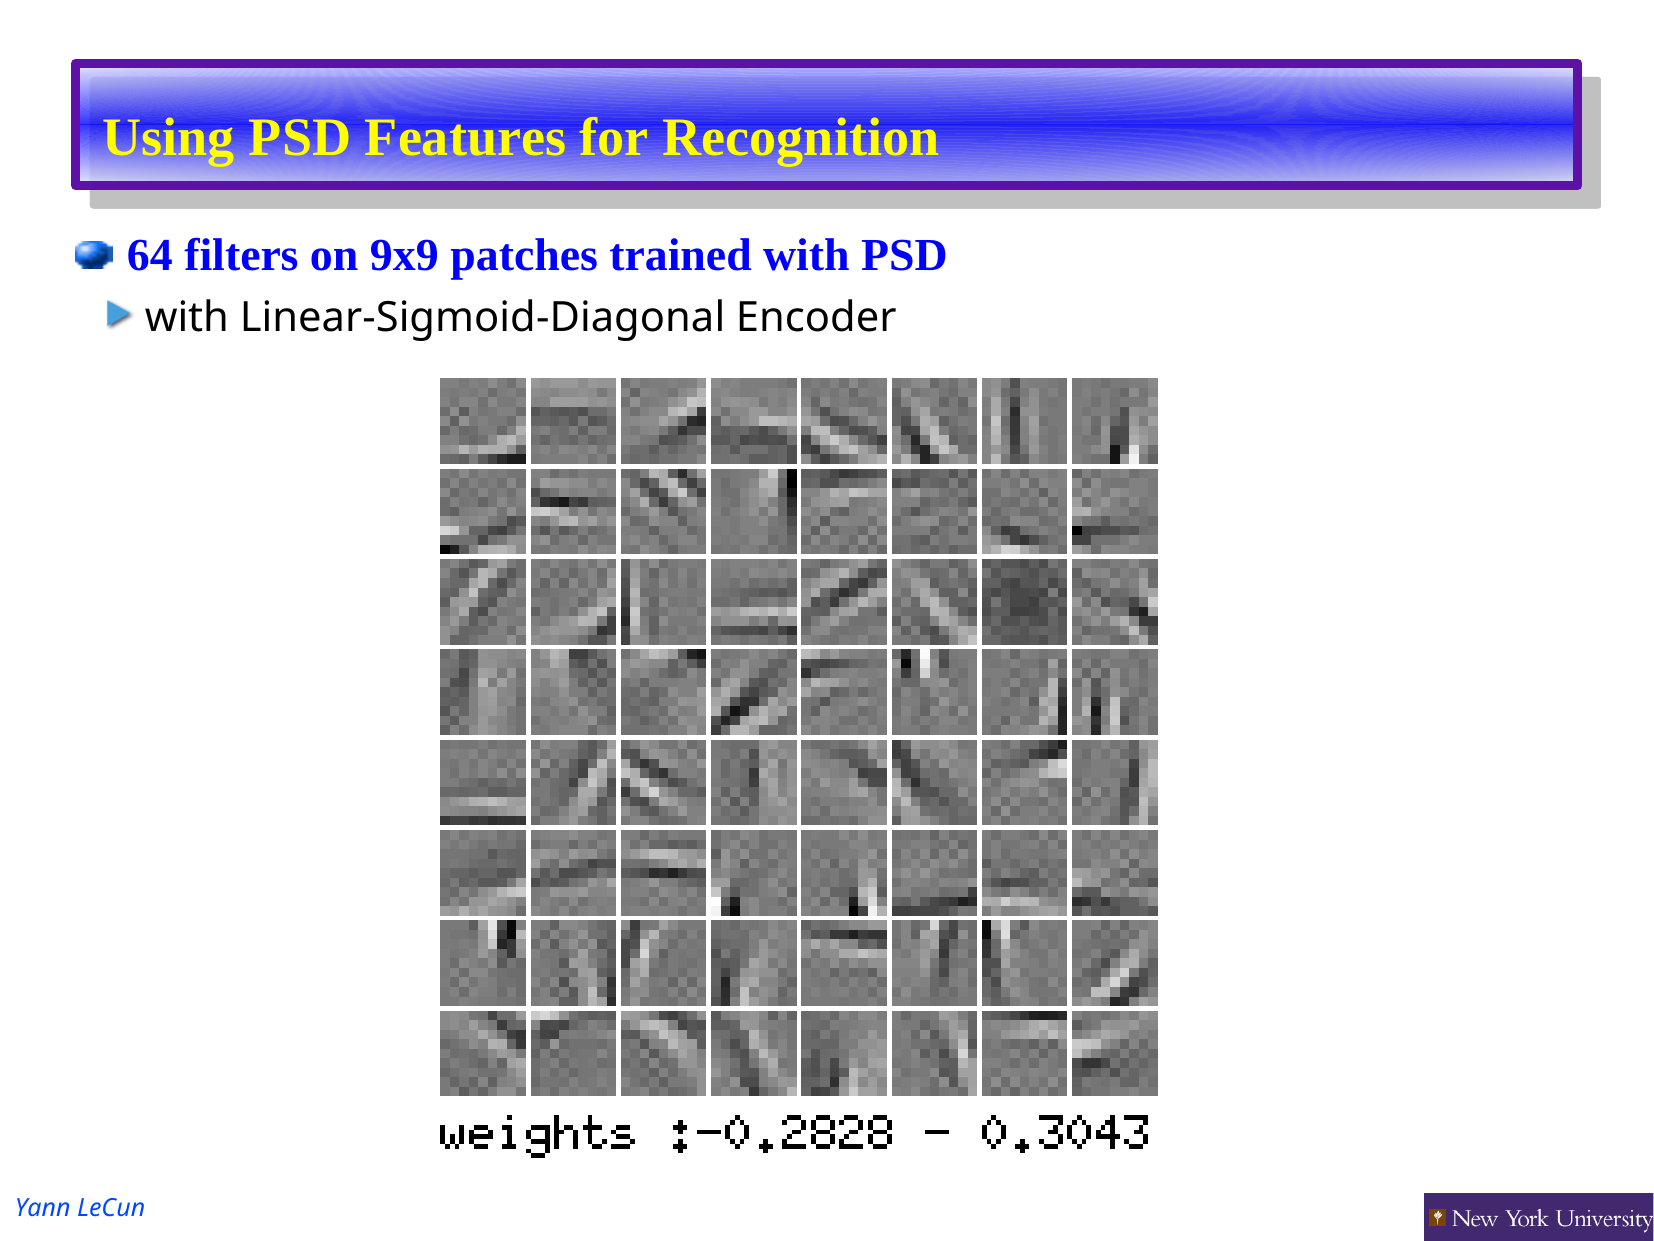

# Using PSD Features for Recognition
64 filters on 9x9 patches trained with PSD
with Linear-Sigmoid-Diagonal Encoder